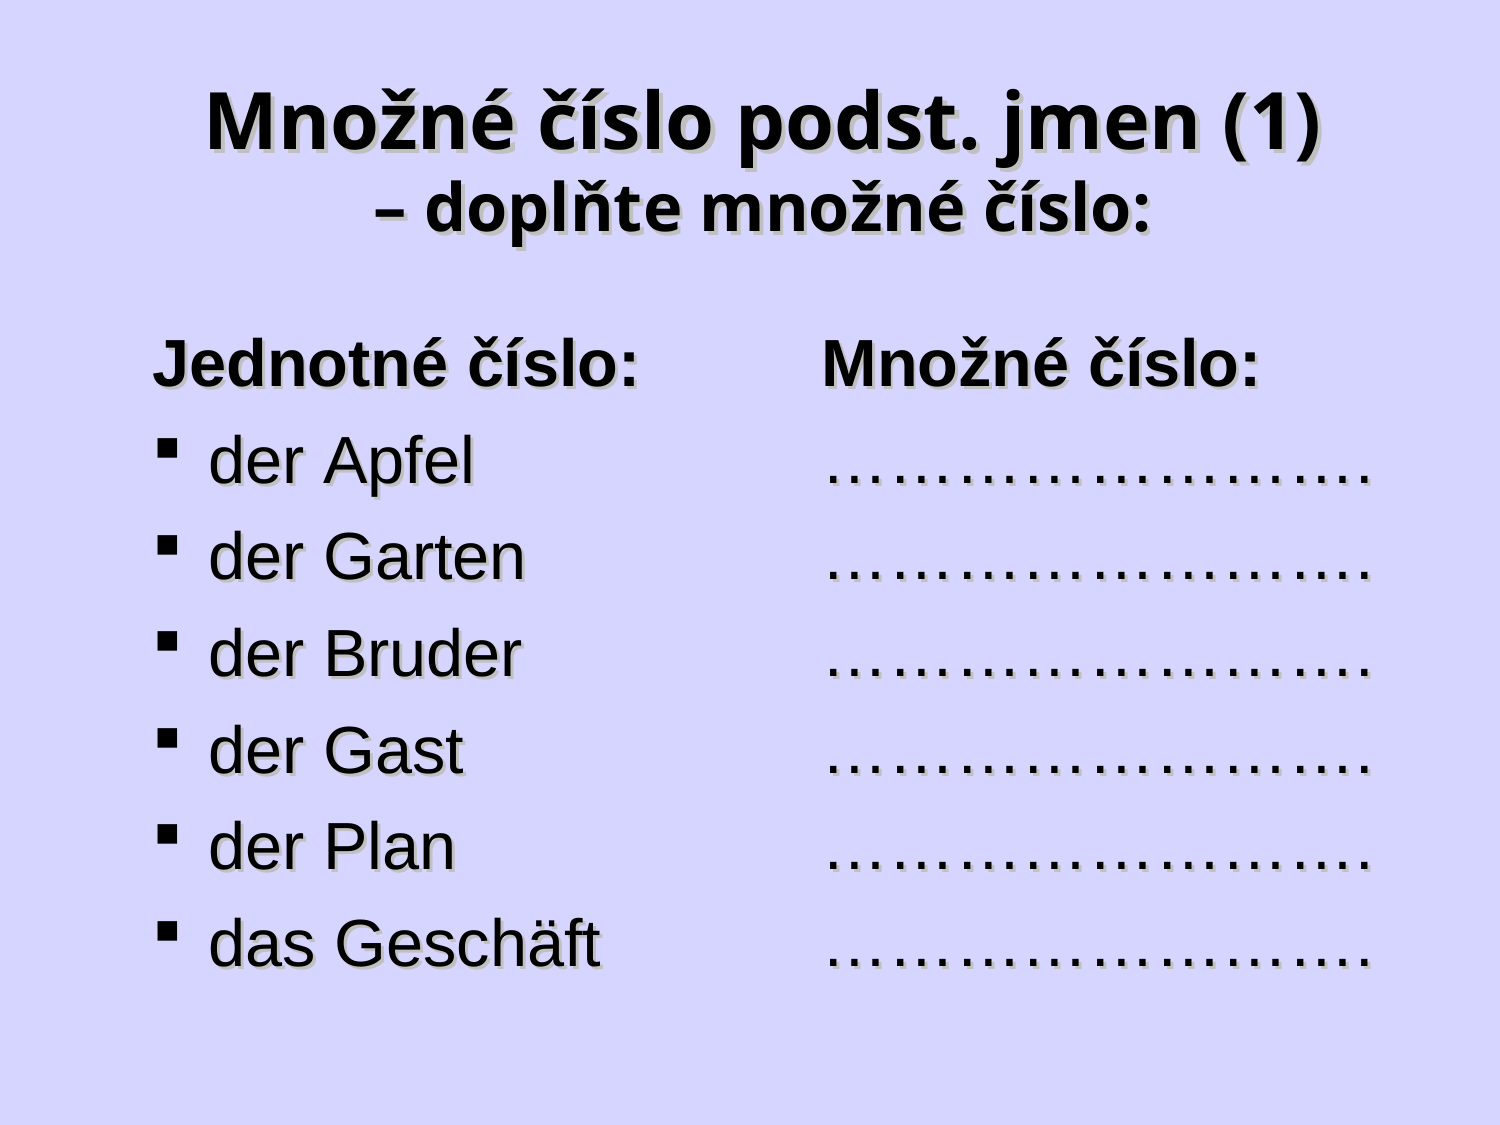

# Množné číslo podst. jmen (1) – doplňte množné číslo:
Jednotné číslo:
der Apfel
der Garten
der Bruder
der Gast
der Plan
das Geschäft
Množné číslo:
…………………….
…………………….
…………………….
…………………….
…………………….
…………………….